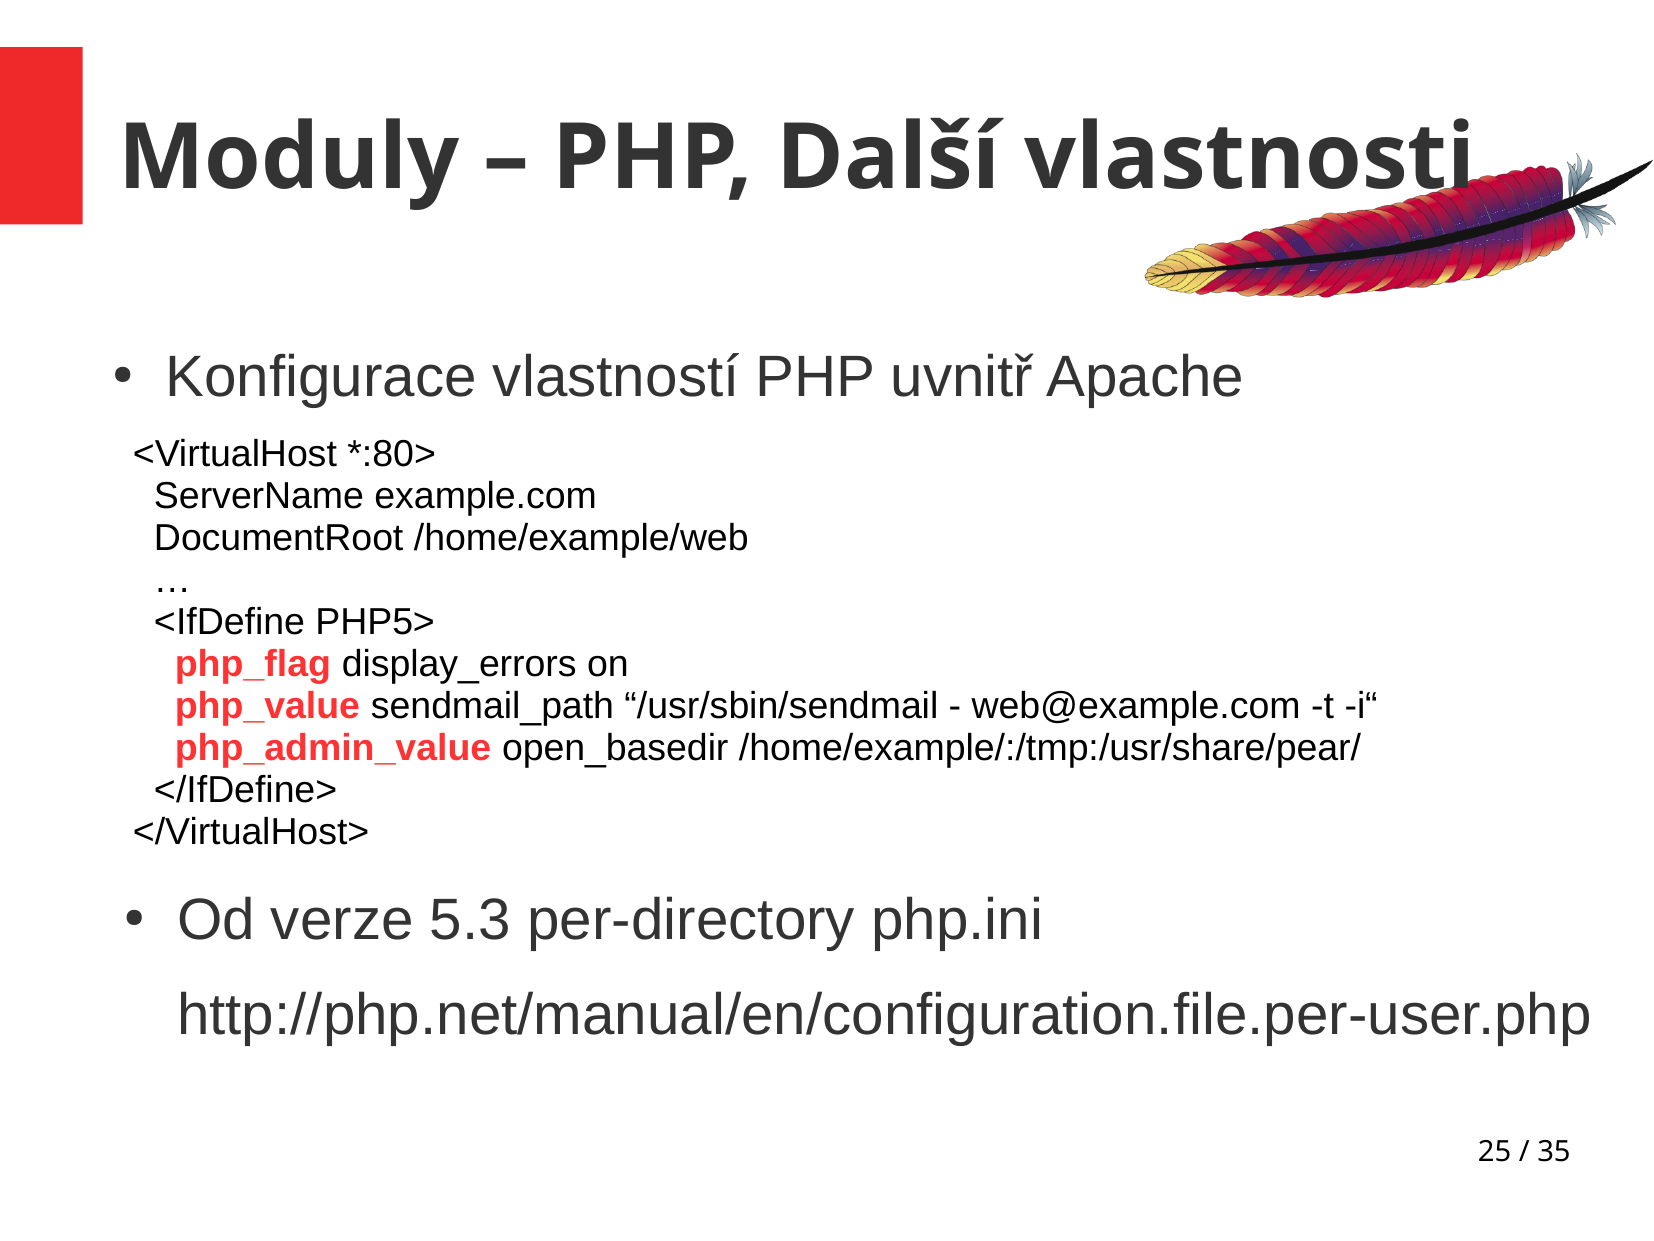

# Moduly – PHP, Další vlastnosti
Konfigurace vlastností PHP uvnitř Apache
<VirtualHost *:80>
 ServerName example.com
 DocumentRoot /home/example/web
 …
 <IfDefine PHP5>
 php_flag display_errors on
 php_value sendmail_path “/usr/sbin/sendmail - web@example.com -t -i“
 php_admin_value open_basedir /home/example/:/tmp:/usr/share/pear/
 </IfDefine>
</VirtualHost>
Od verze 5.3 per-directory php.ini
http://php.net/manual/en/configuration.file.per-user.php
25